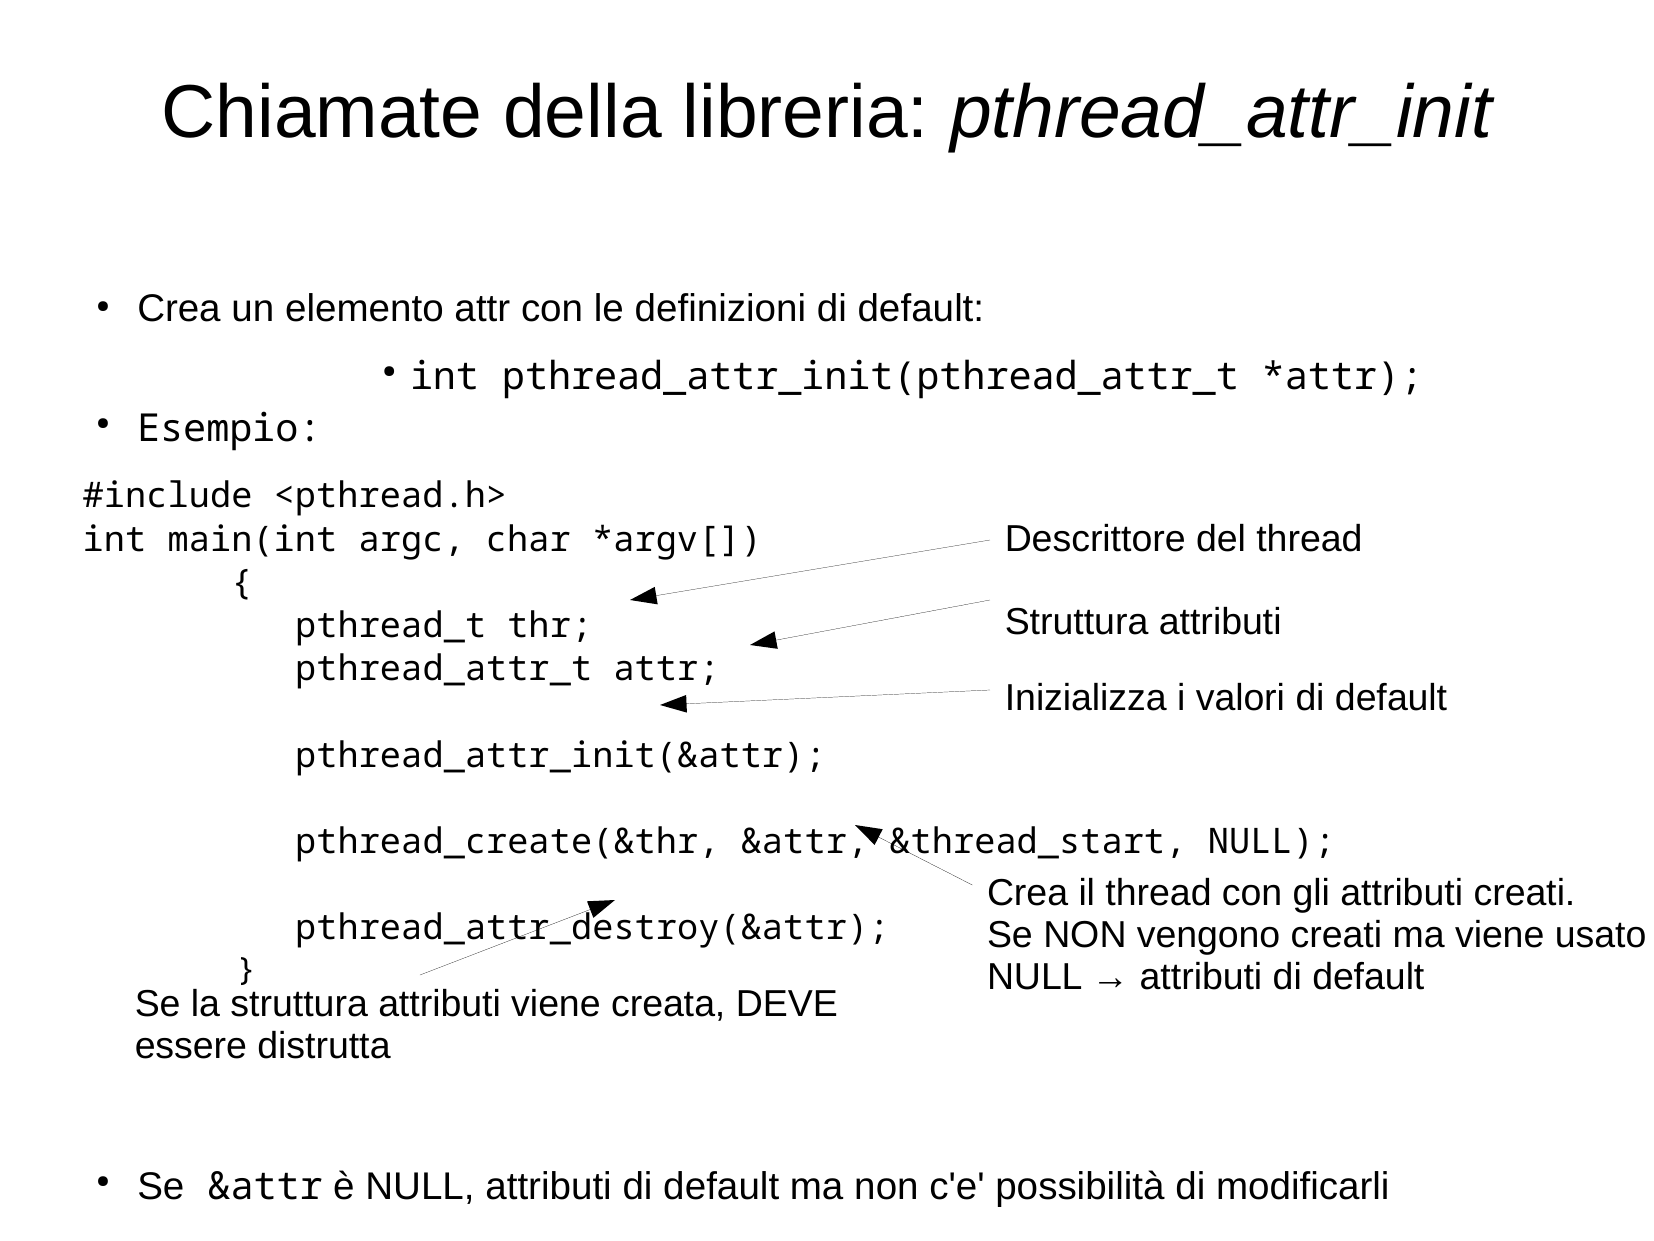

# Chiamate della libreria: pthread_attr_init
Crea un elemento attr con le definizioni di default:
int pthread_attr_init(pthread_attr_t *attr);
Esempio:
#include <pthread.h>
int main(int argc, char *argv[])
 {
 pthread_t thr;
 pthread_attr_t attr;
 pthread_attr_init(&attr);
 pthread_create(&thr, &attr, &thread_start, NULL);
 pthread_attr_destroy(&attr);
 }
Se &attr è NULL, attributi di default ma non c'e' possibilità di modificarli
Descrittore del thread
Struttura attributi
Inizializza i valori di default
Crea il thread con gli attributi creati.
Se NON vengono creati ma viene usato
NULL → attributi di default
Se la struttura attributi viene creata, DEVE essere distrutta